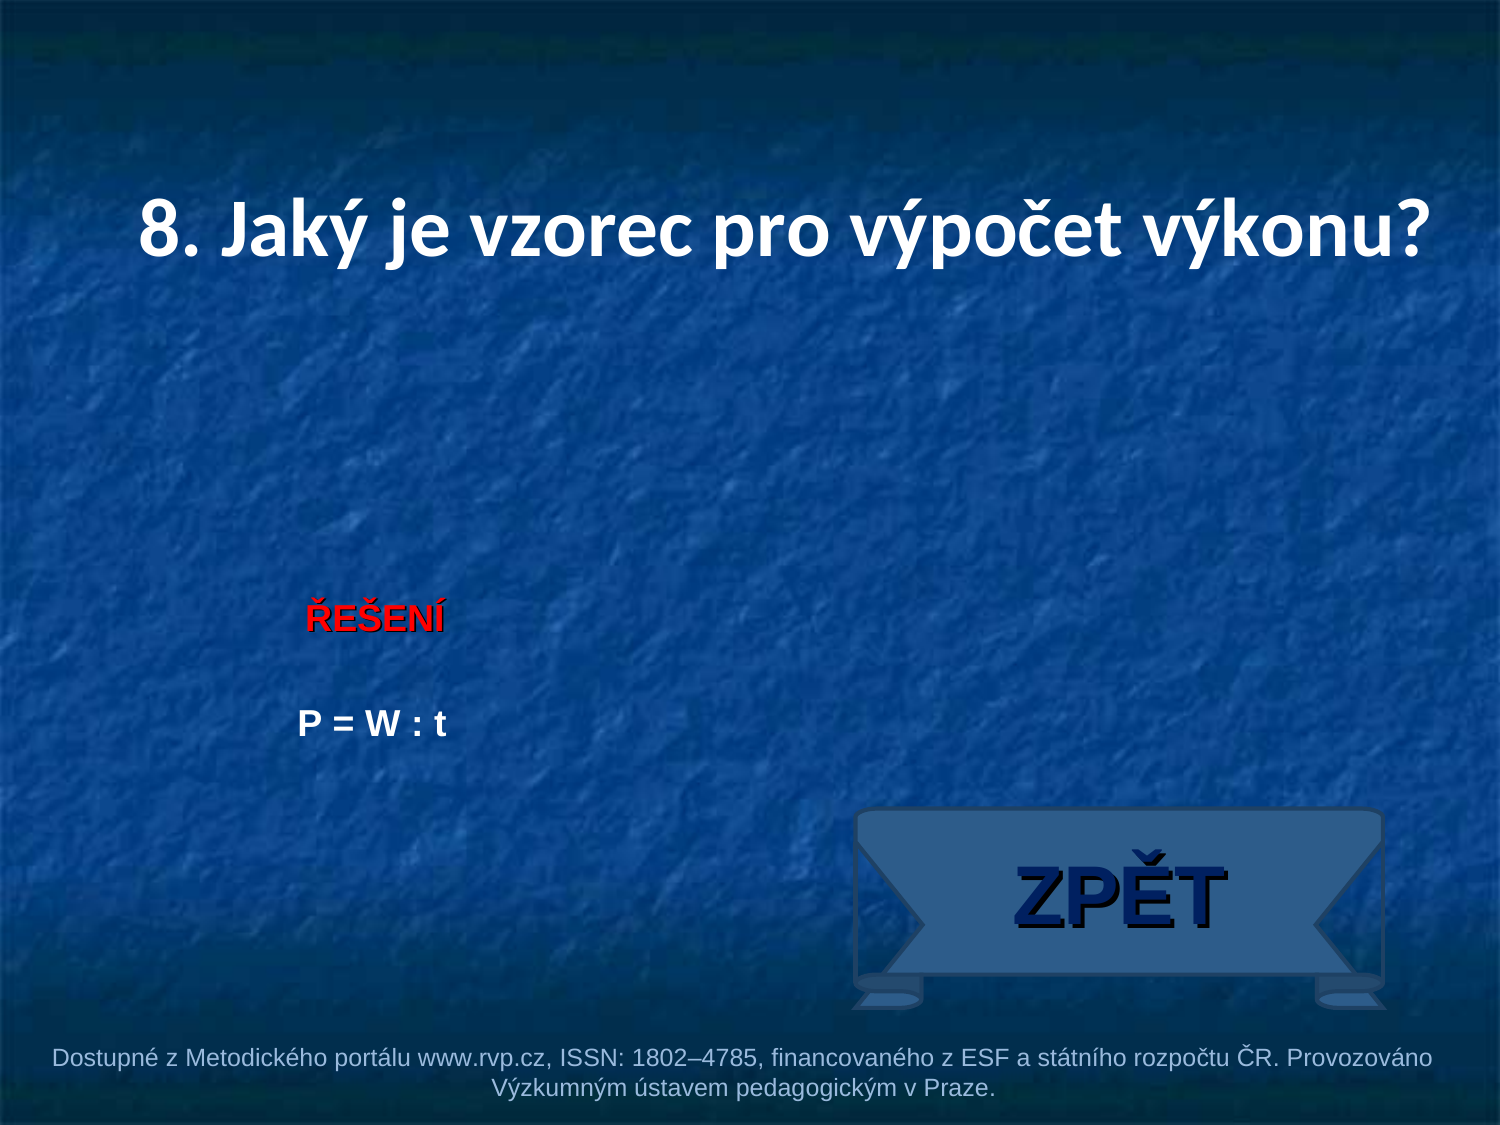

8. Jaký je vzorec pro výpočet výkonu?
ŘEŠENÍ
P = W : t
ZPĚT
Dostupné z Metodického portálu www.rvp.cz, ISSN: 1802–4785, financovaného z ESF a státního rozpočtu ČR. Provozováno Výzkumným ústavem pedagogickým v Praze.